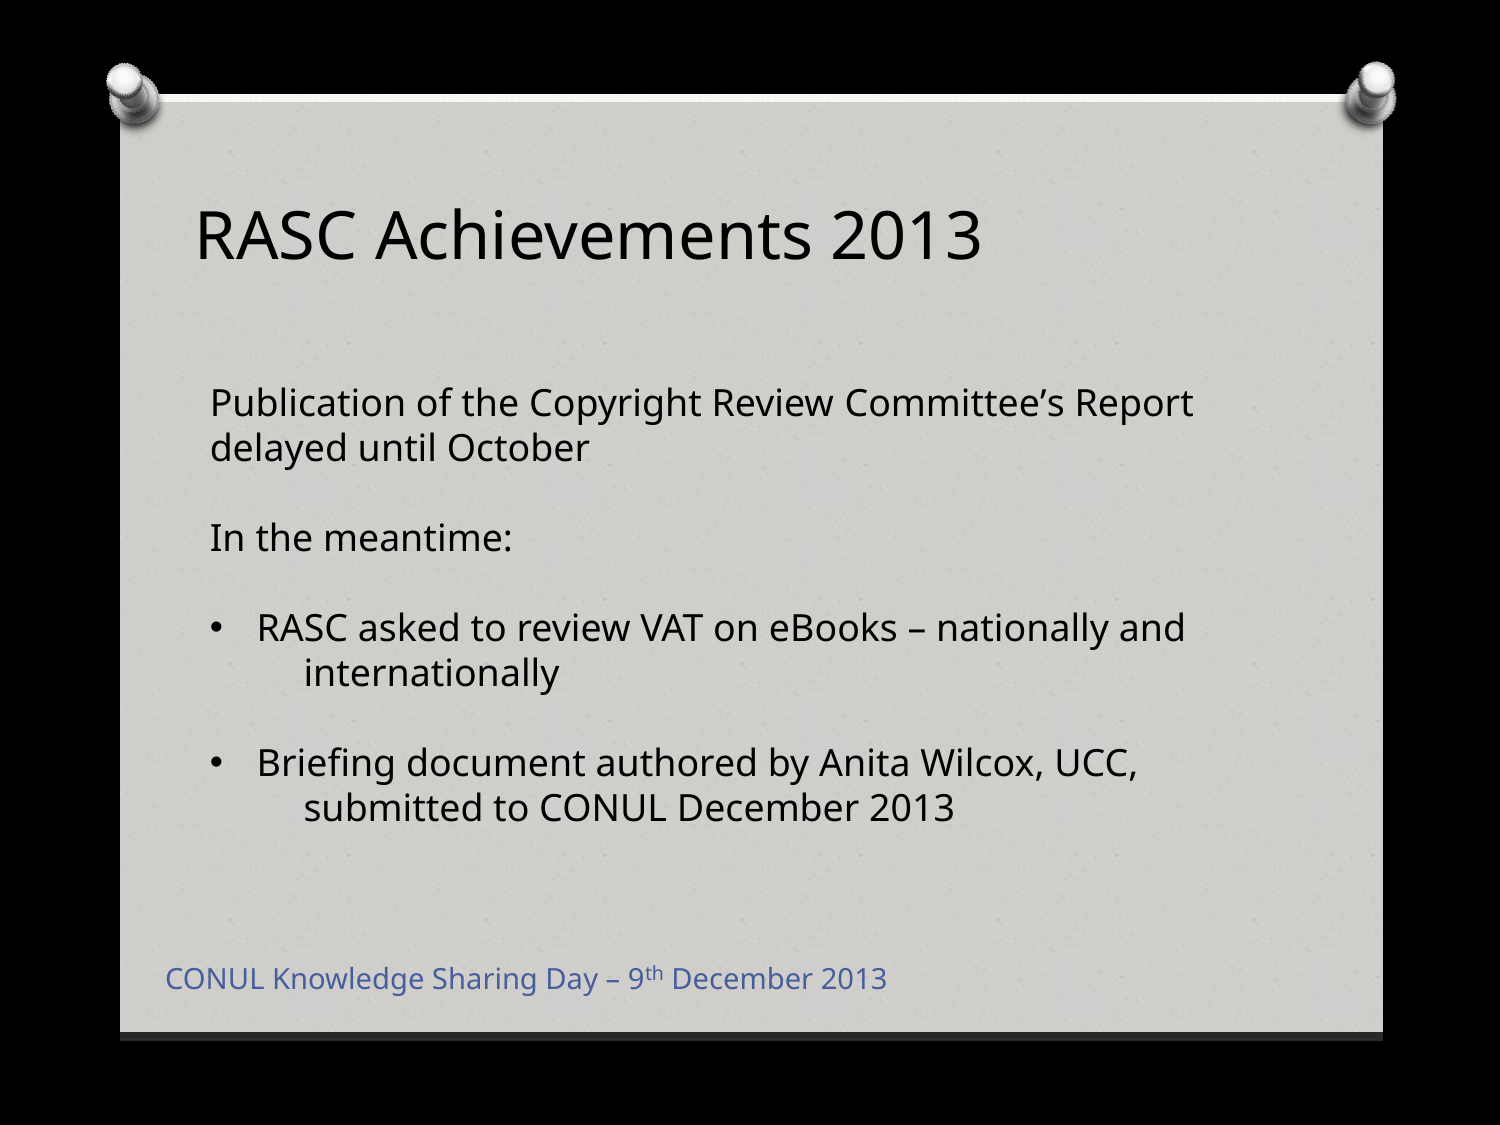

# RASC Achievements 2013
Publication of the Copyright Review Committee’s Report delayed until October
In the meantime:
RASC asked to review VAT on eBooks – nationally and internationally
Briefing document authored by Anita Wilcox, UCC, submitted to CONUL December 2013
CONUL Knowledge Sharing Day – 9th December 2013